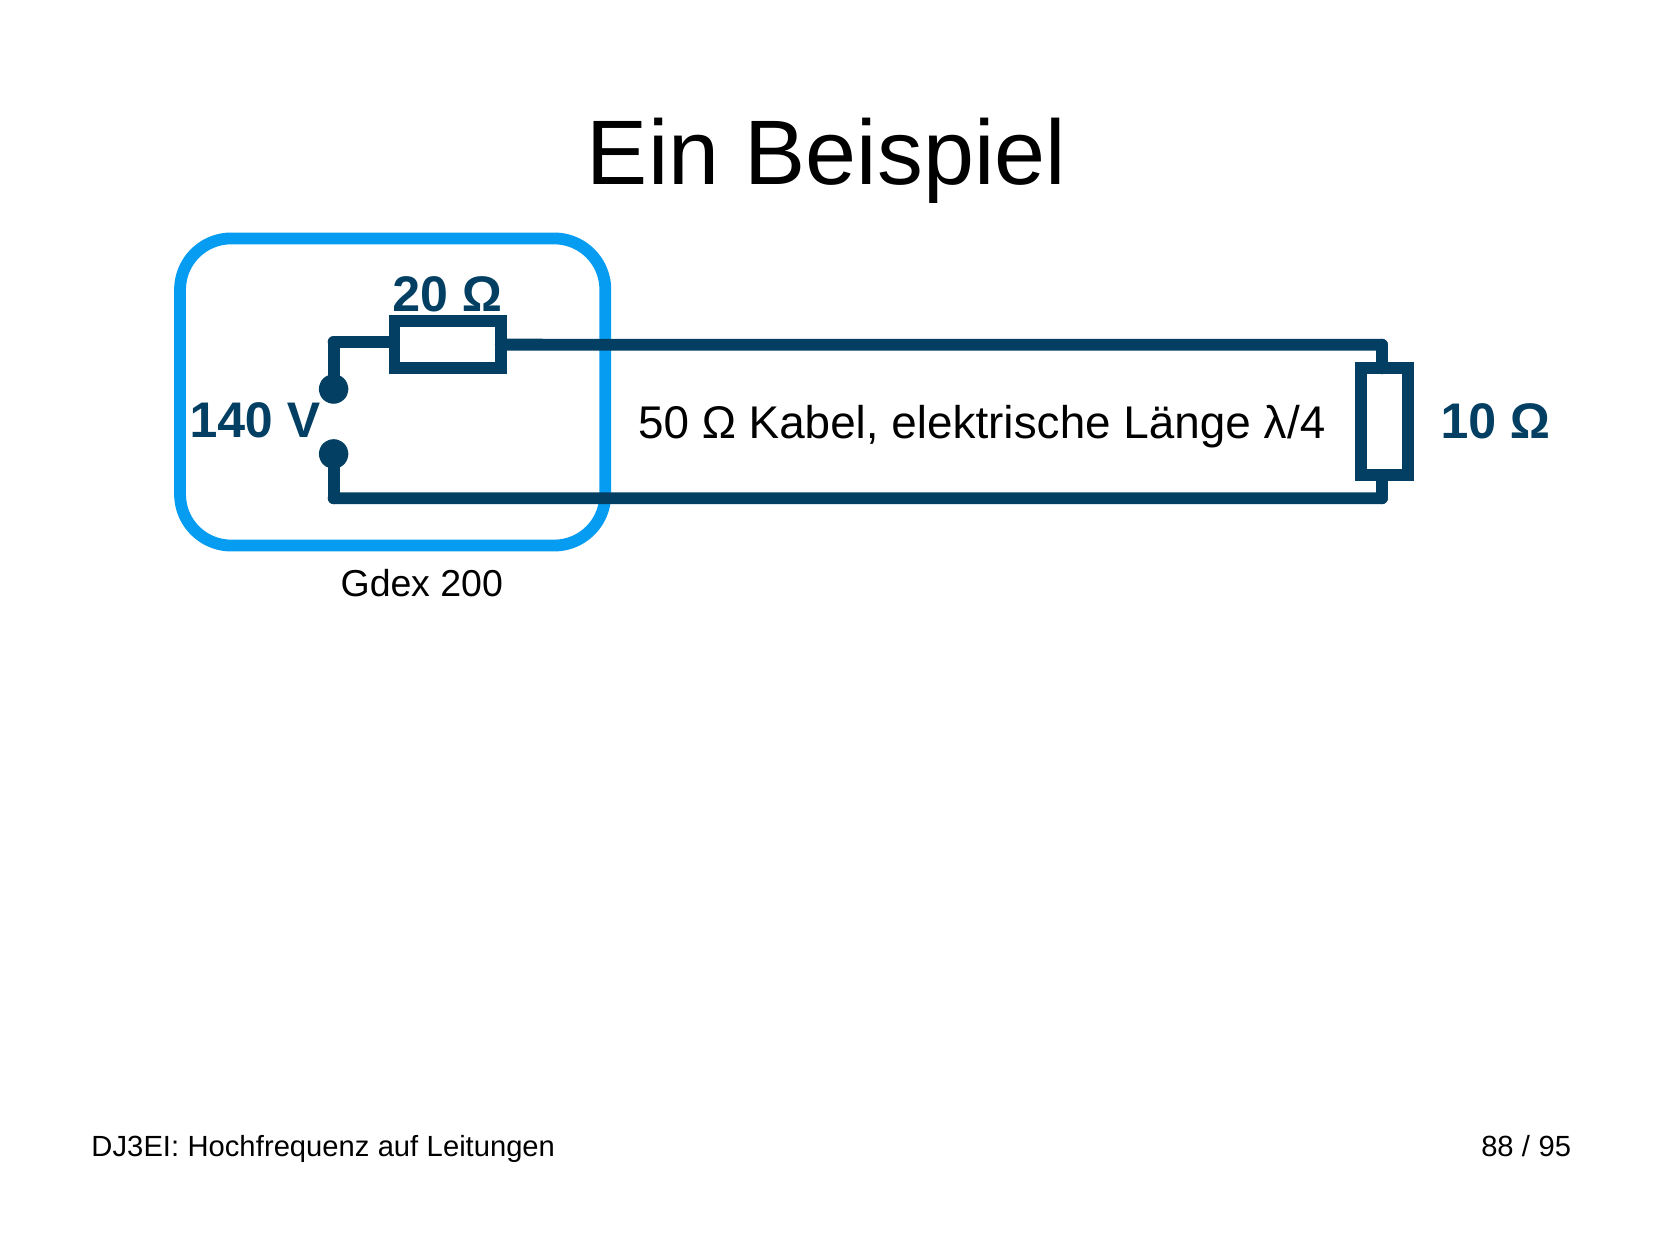

# Ein Beispiel
20 Ω
140 V
10 Ω
50 Ω Kabel, elektrische Länge λ/4
Gdex 200